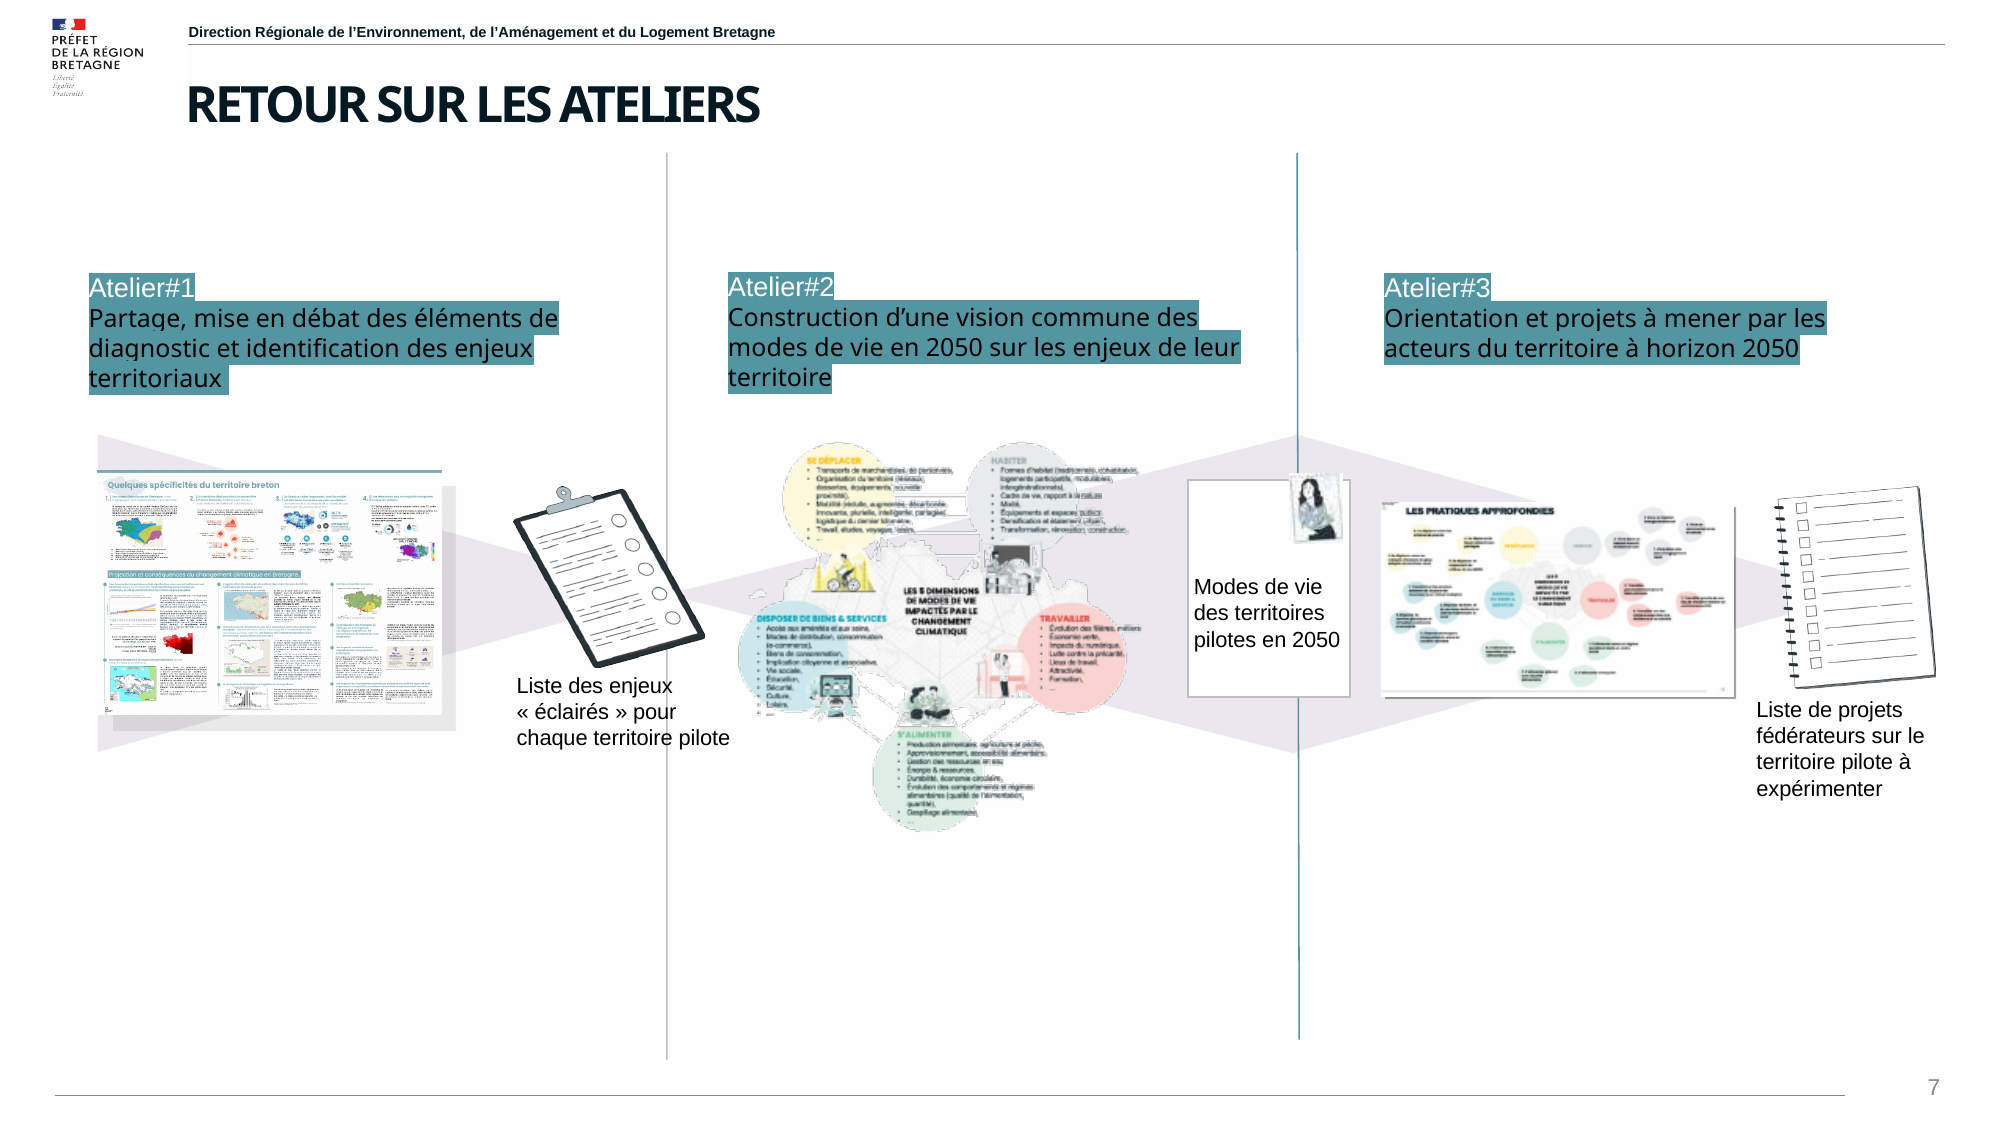

Direction Régionale de l’Environnement, de l’Aménagement et du Logement Bretagne
RETOUR SUR LES ATELIERS
Atelier#2
Construction d’une vision commune des modes de vie en 2050 sur les enjeux de leur territoire
Atelier#1
Partage, mise en débat des éléments de diagnostic et identification des enjeux territoriaux
Atelier#3
Orientation et projets à mener par les acteurs du territoire à horizon 2050
Modes de vie des territoires pilotes en 2050
Liste des enjeux « éclairés » pour chaque territoire pilote
Liste de projets fédérateurs sur le territoire pilote à expérimenter